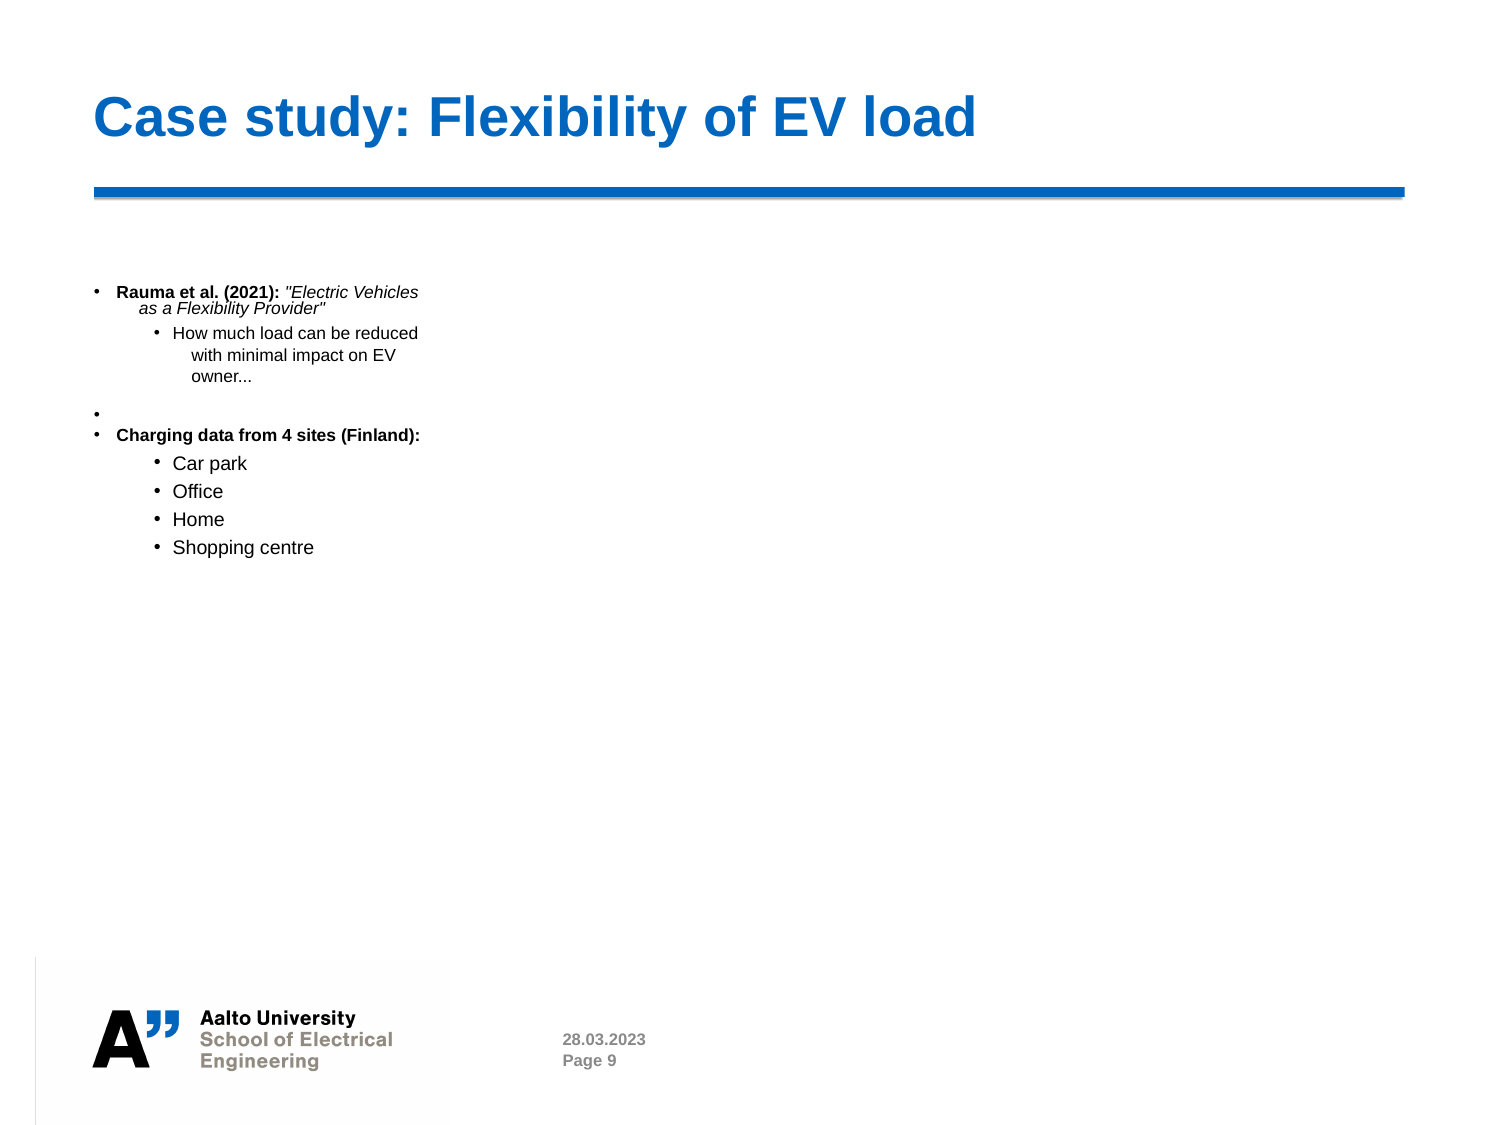

Case study: Flexibility of EV load
# Rauma et al. (2021): "Electric Vehicles as a Flexibility Provider"
How much load can be reduced with minimal impact on EV owner...
Charging data from 4 sites (Finland):
Car park
Office
Home
Shopping centre
28.03.2023
Page